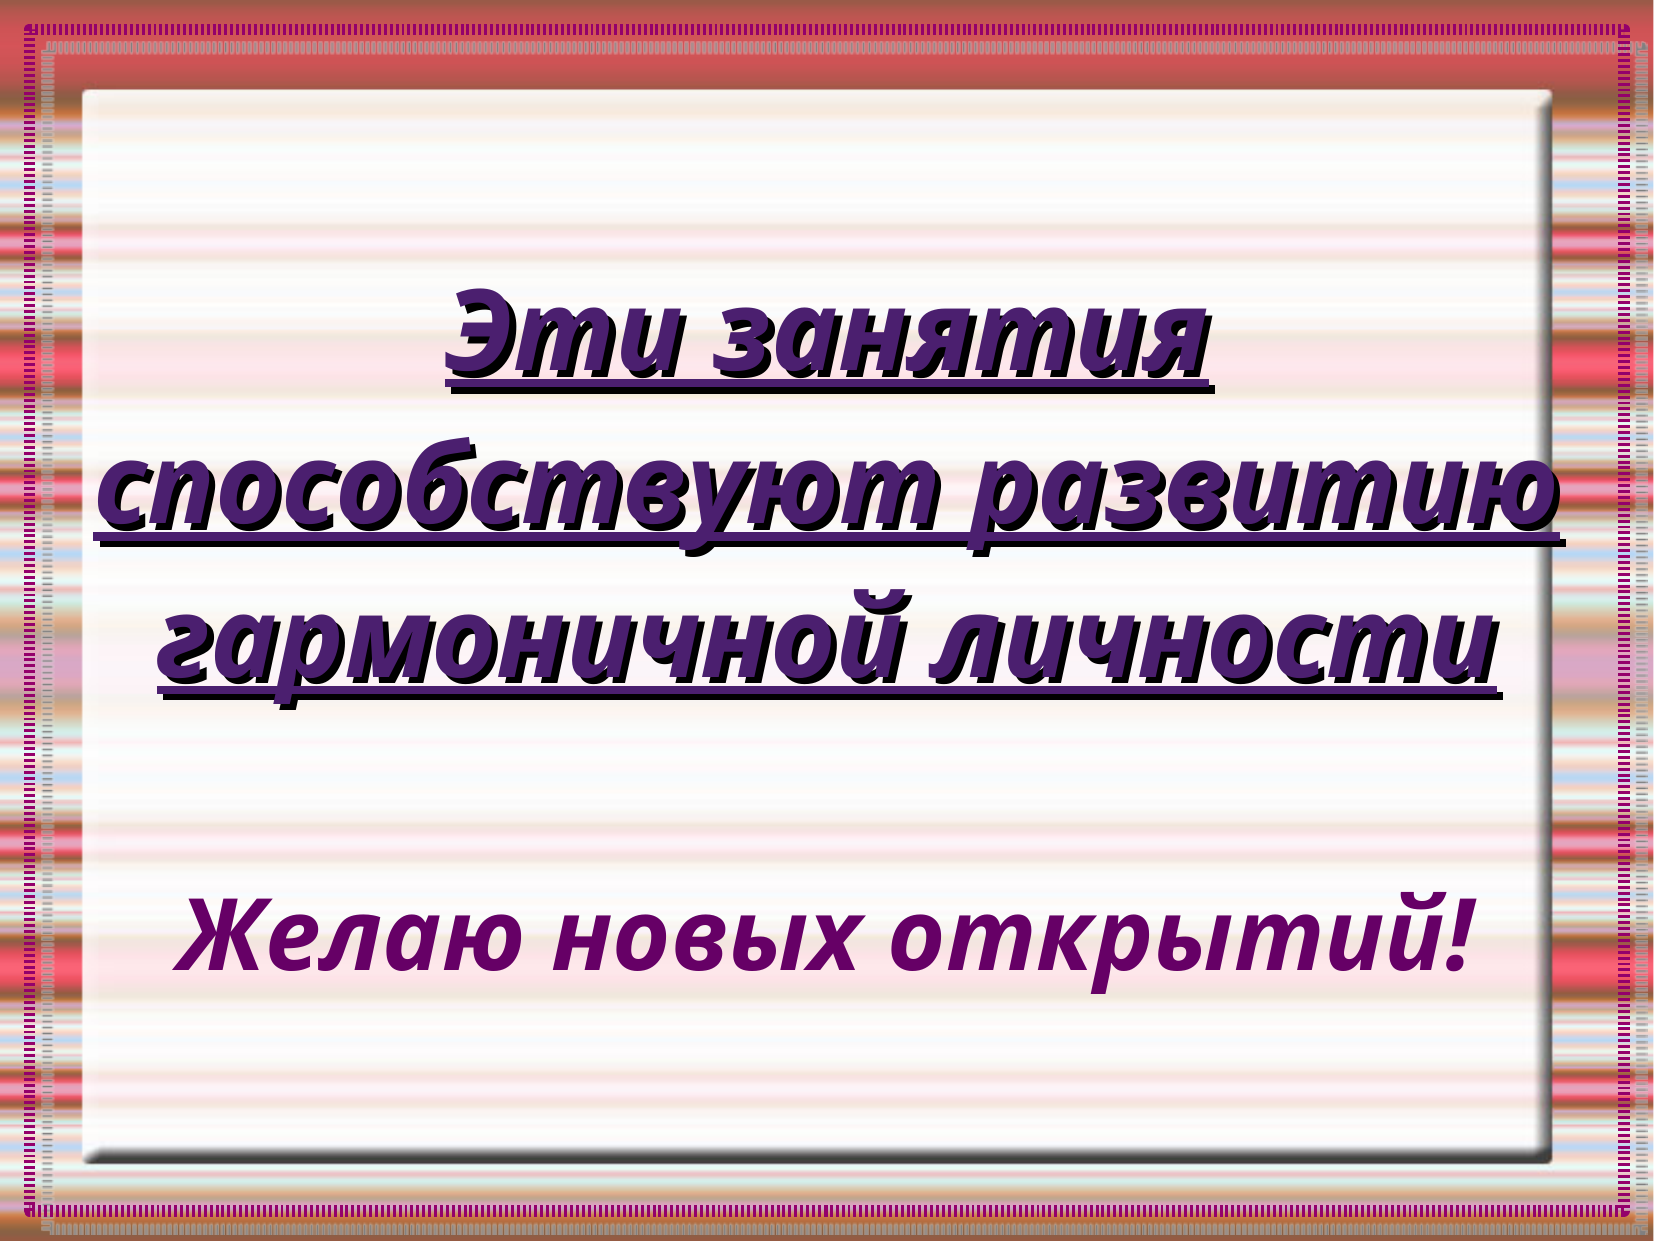

# Эти занятия способствуют развитию гармоничной личности Желаю новых открытий!